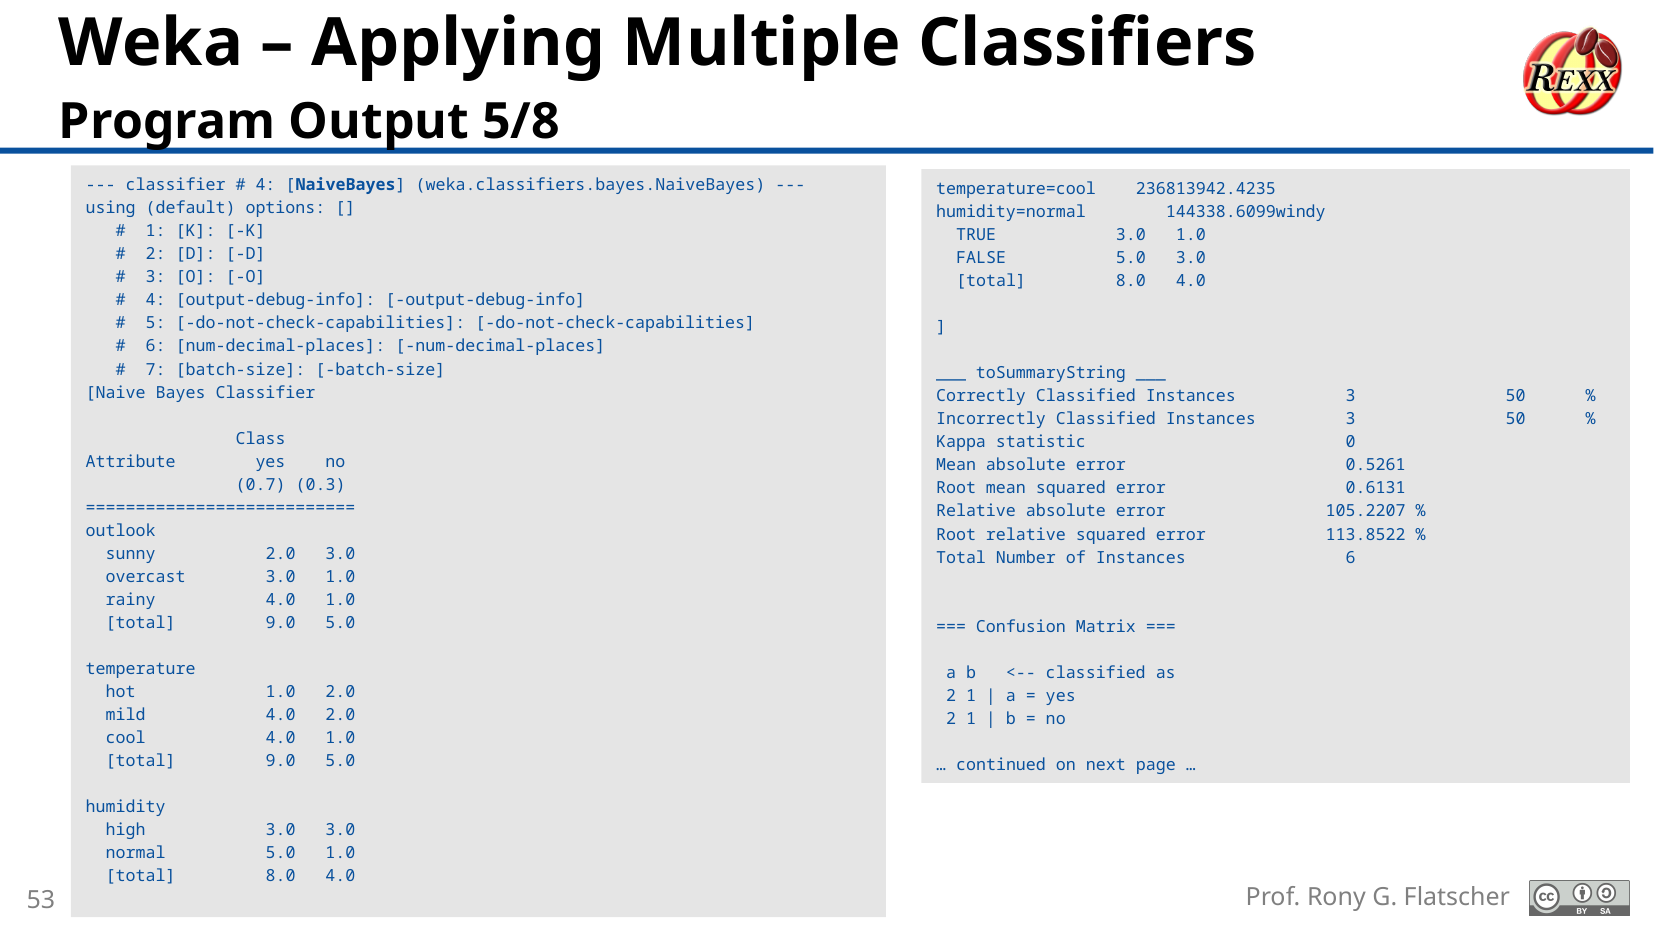

# Weka – Applying Multiple Classifiers Program Output 5/8
--- classifier # 4: [NaiveBayes] (weka.classifiers.bayes.NaiveBayes) ---
using (default) options: []
 # 1: [K]: [-K]
 # 2: [D]: [-D]
 # 3: [O]: [-O]
 # 4: [output-debug-info]: [-output-debug-info]
 # 5: [-do-not-check-capabilities]: [-do-not-check-capabilities]
 # 6: [num-decimal-places]: [-num-decimal-places]
 # 7: [batch-size]: [-batch-size]
[Naive Bayes Classifier
 Class
Attribute yes no
 (0.7) (0.3)
===========================
outlook
 sunny 2.0 3.0
 overcast 3.0 1.0
 rainy 4.0 1.0
 [total] 9.0 5.0
temperature
 hot 1.0 2.0
 mild 4.0 2.0
 cool 4.0 1.0
 [total] 9.0 5.0
humidity
 high 3.0 3.0
 normal 5.0 1.0
 [total] 8.0 4.0
temperature=cool 236813942.4235
humidity=normal 144338.6099windy
 TRUE 3.0 1.0
 FALSE 5.0 3.0
 [total] 8.0 4.0
]
___ toSummaryString ___
Correctly Classified Instances 3 50 %
Incorrectly Classified Instances 3 50 %
Kappa statistic 0
Mean absolute error 0.5261
Root mean squared error 0.6131
Relative absolute error 105.2207 %
Root relative squared error 113.8522 %
Total Number of Instances 6
=== Confusion Matrix ===
 a b <-- classified as
 2 1 | a = yes
 2 1 | b = no
… continued on next page …